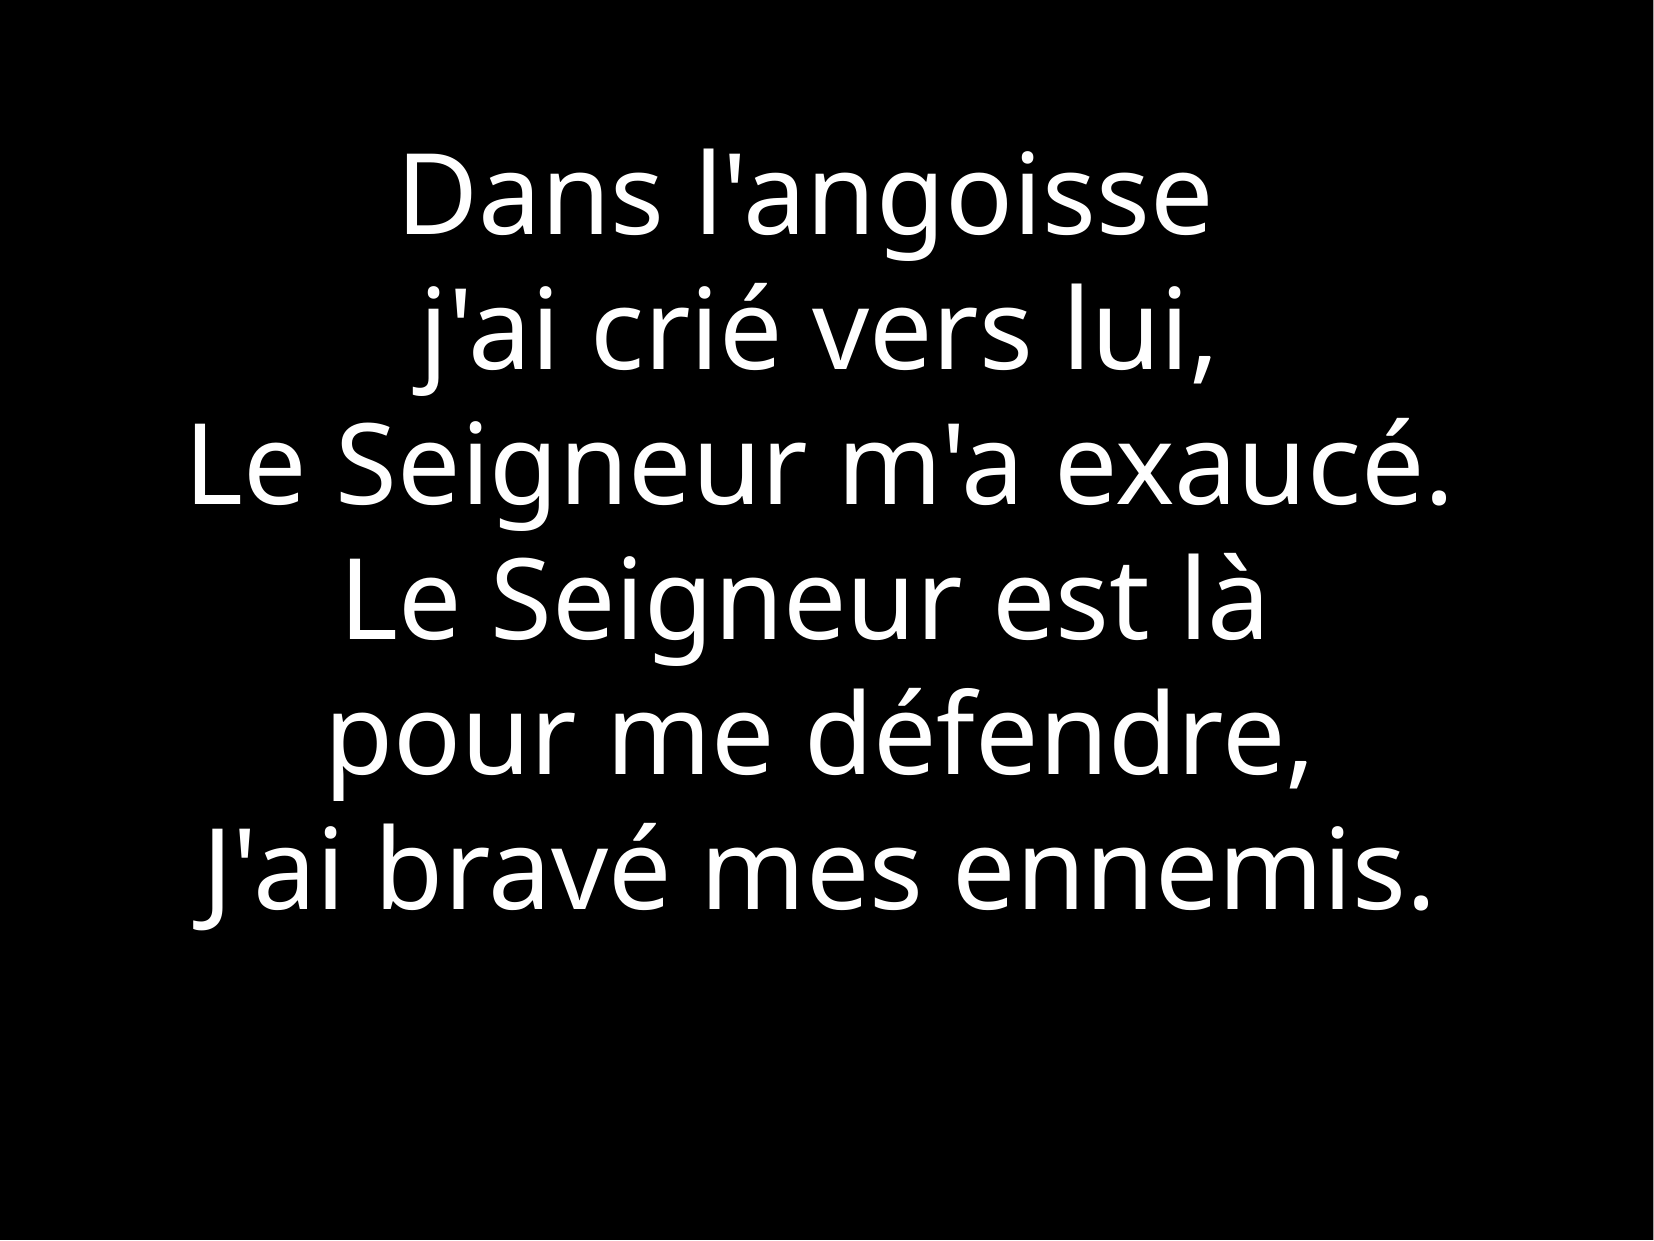

Dans l'angoisse
j'ai crié vers lui,
Le Seigneur m'a exaucé.
Le Seigneur est là
pour me défendre,
J'ai bravé mes ennemis.